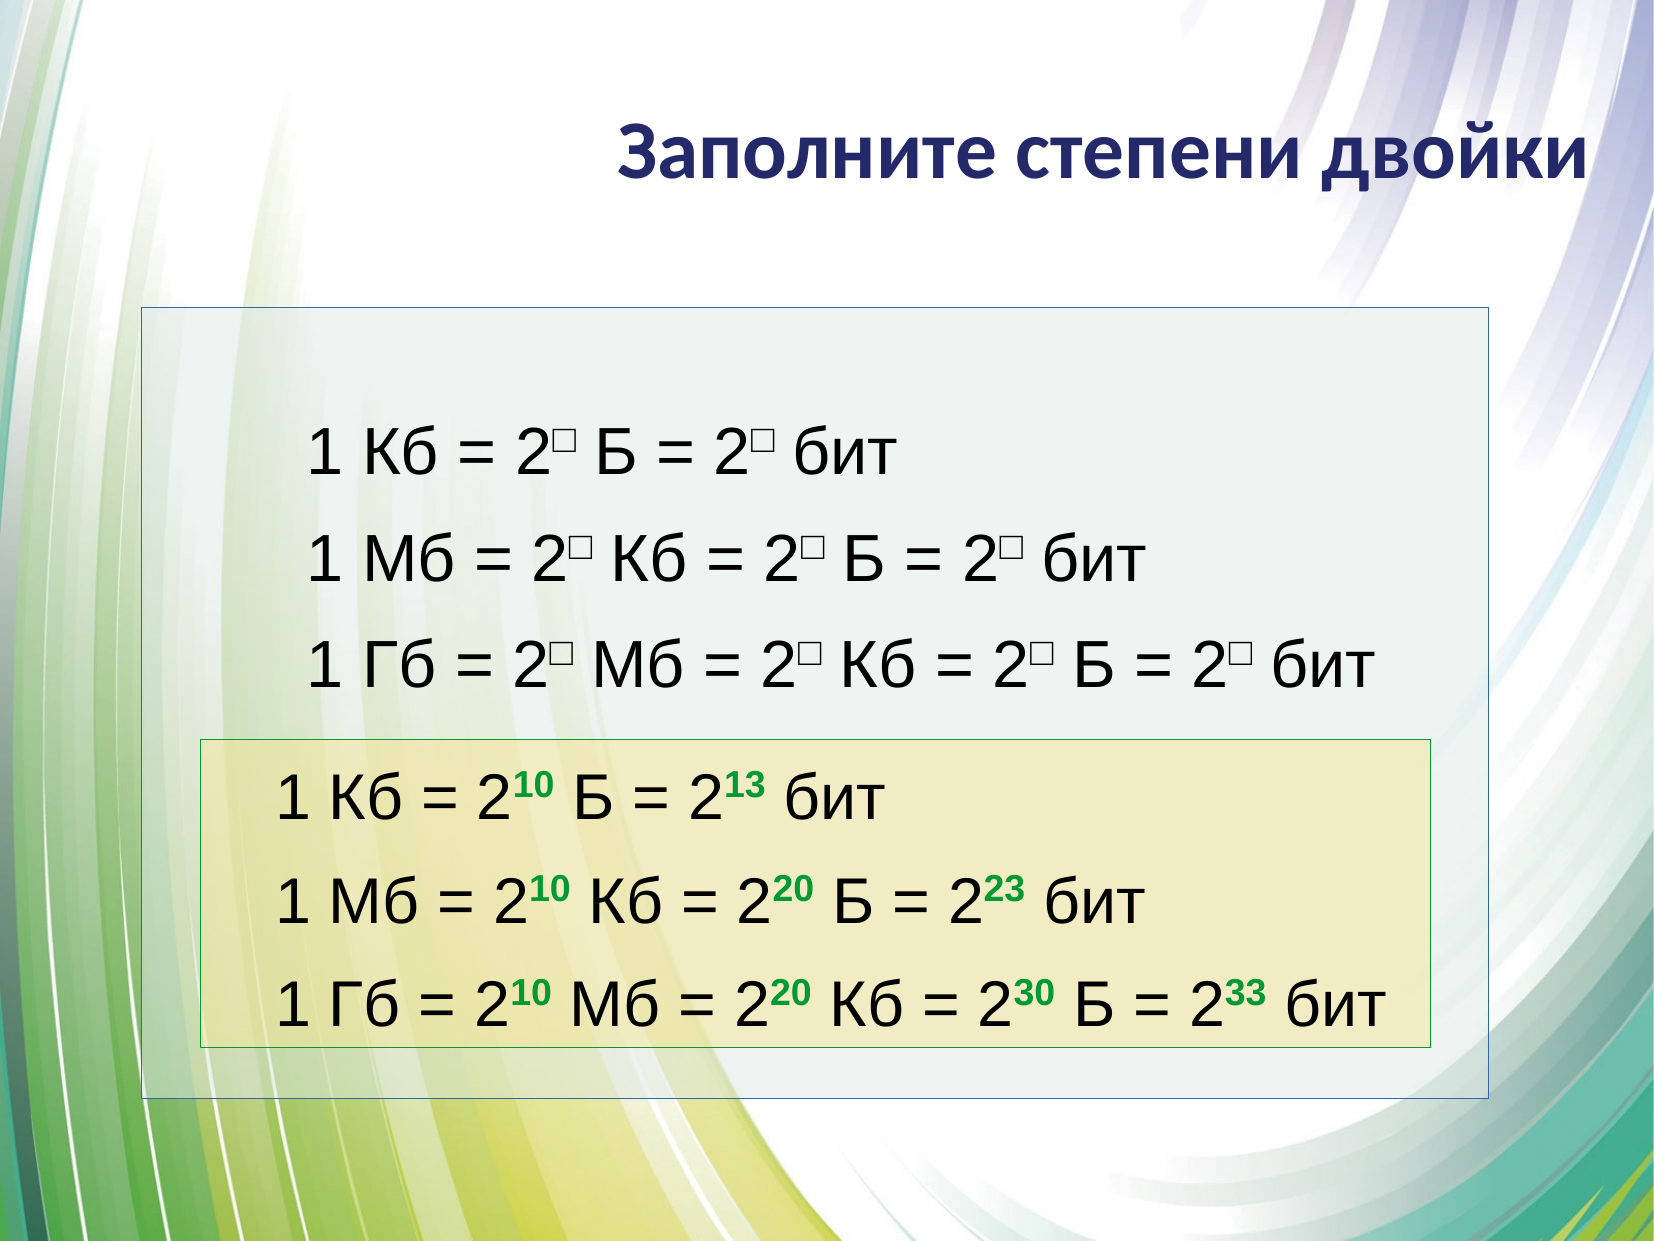

Заполните степени двойки
1 Кб = 2□ Б = 2□ бит
1 Мб = 2□ Кб = 2□ Б = 2□ бит
1 Гб = 2□ Мб = 2□ Кб = 2□ Б = 2□ бит
1 Кб = 210 Б = 213 бит
1 Мб = 210 Кб = 220 Б = 223 бит
1 Гб = 210 Мб = 220 Кб = 230 Б = 233 бит